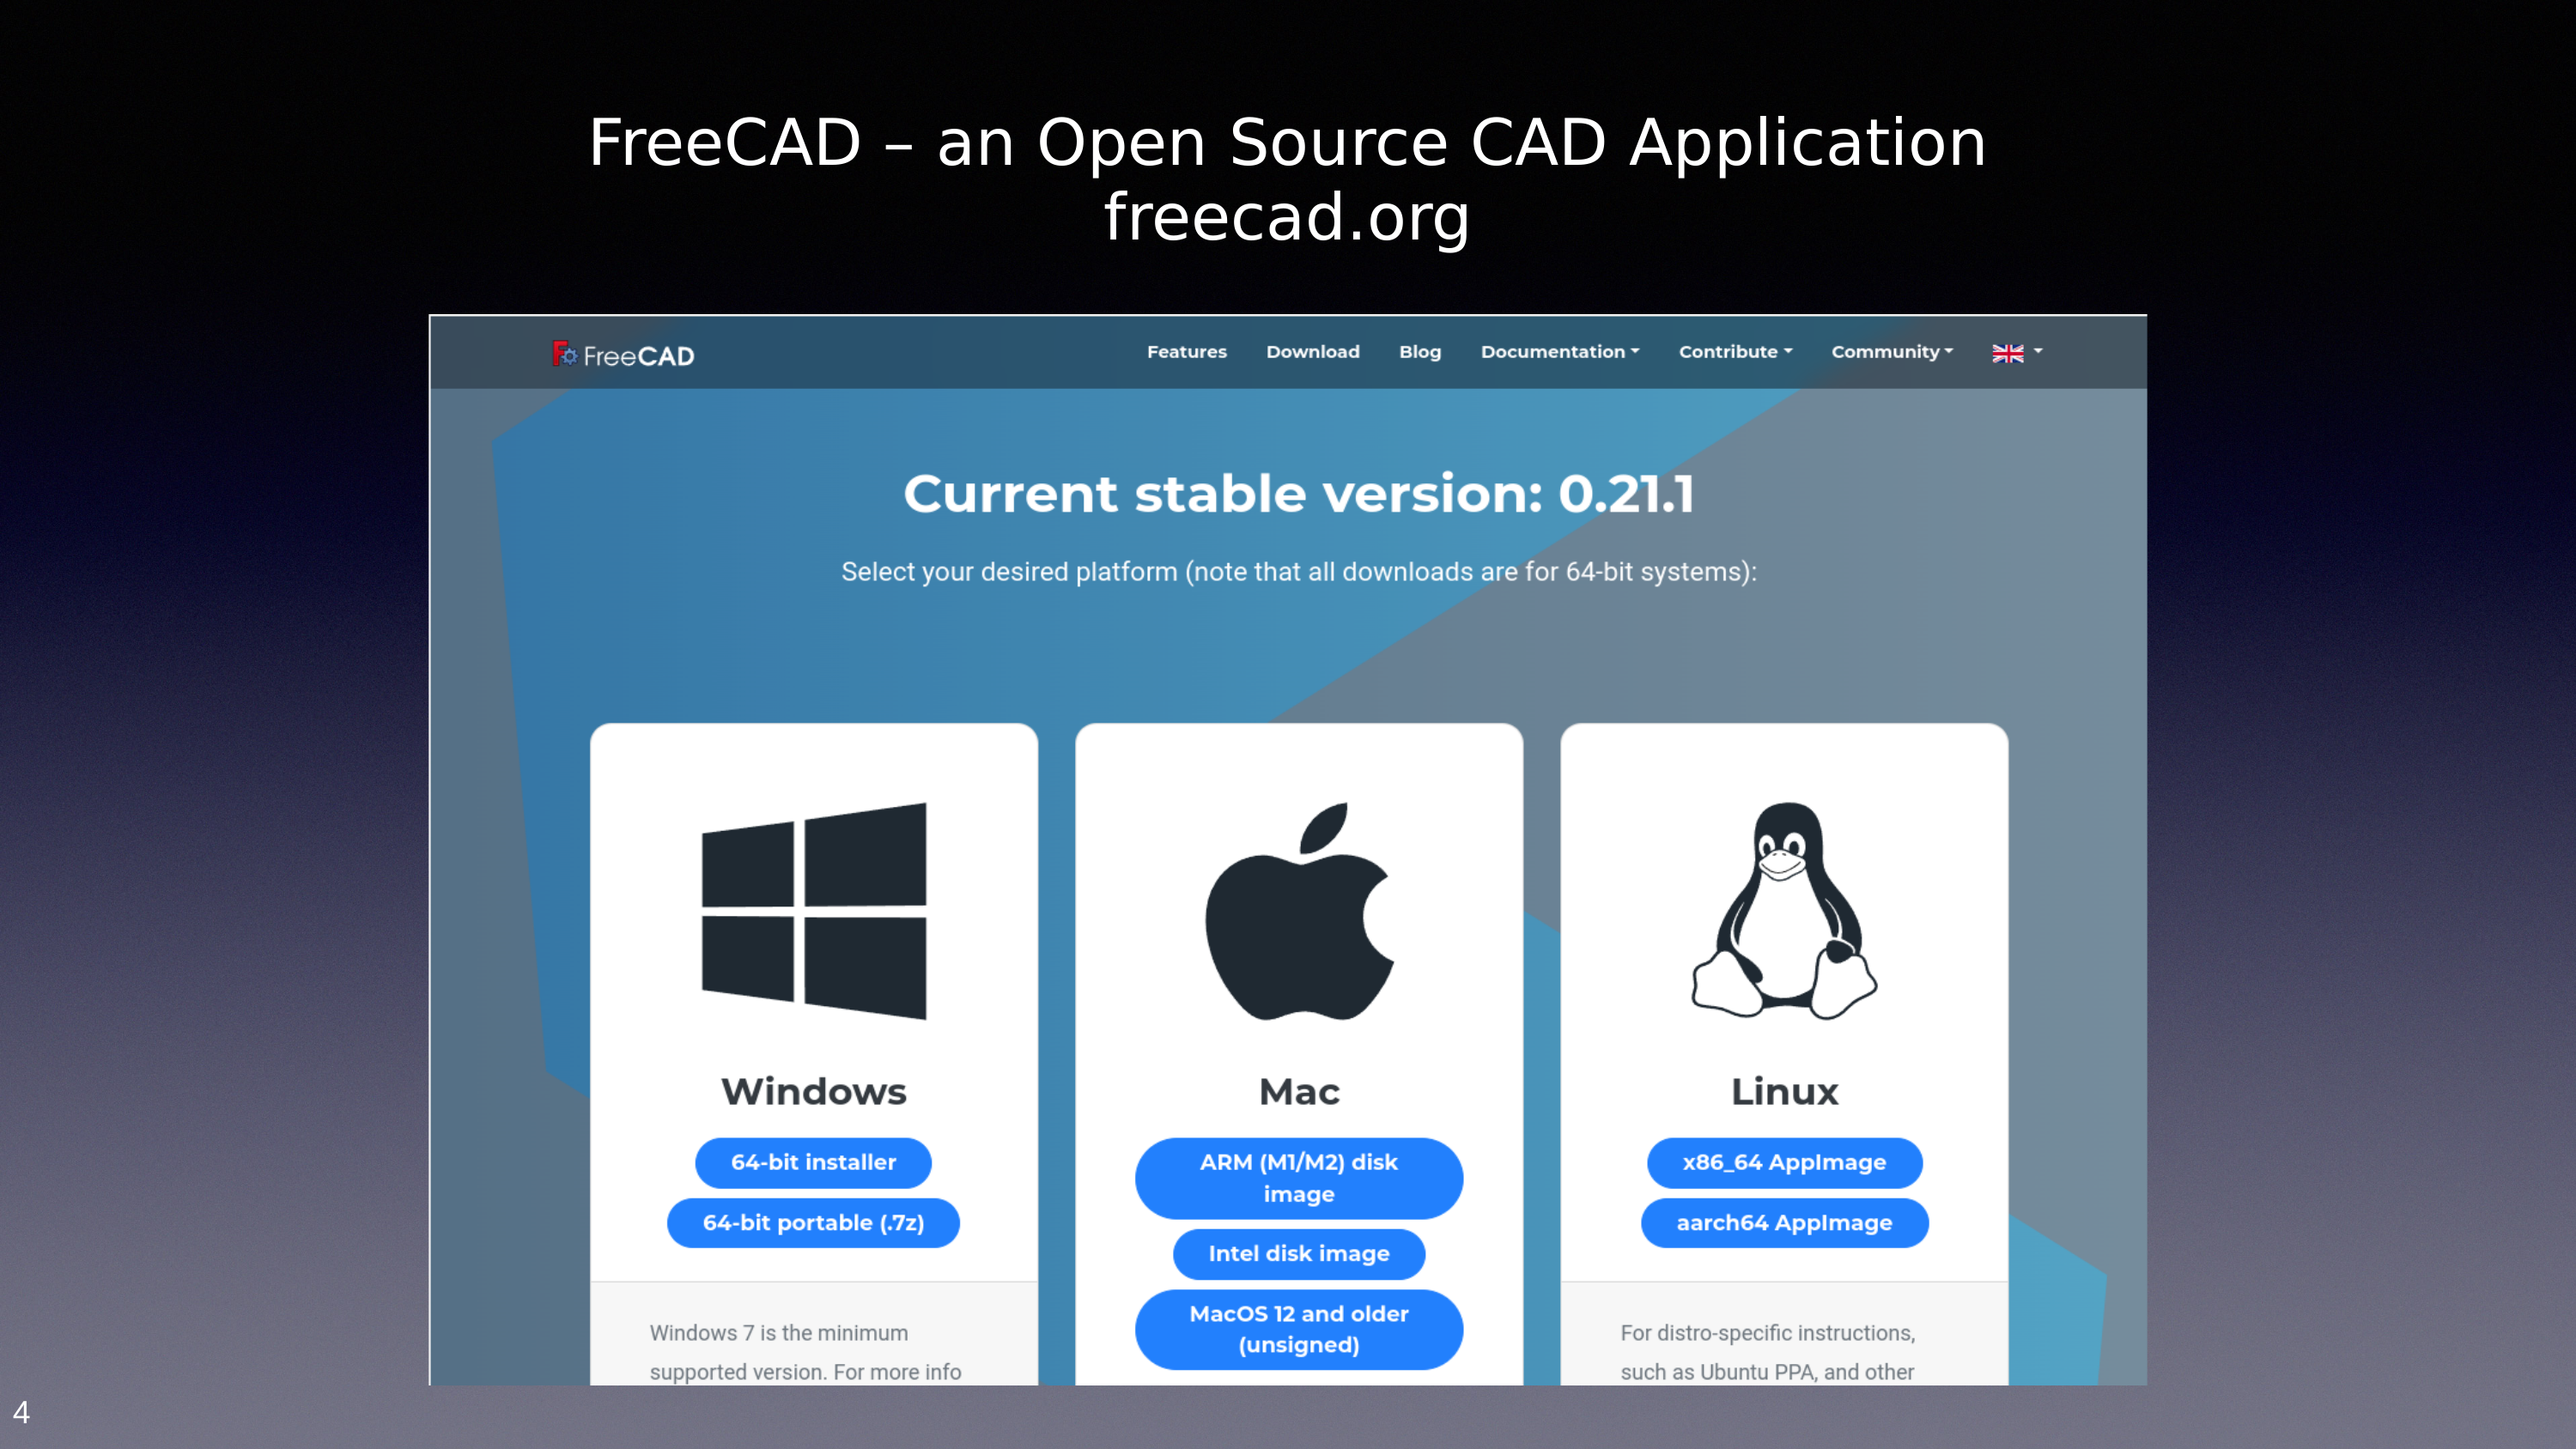

# FreeCAD – an Open Source CAD Application freecad.org
4